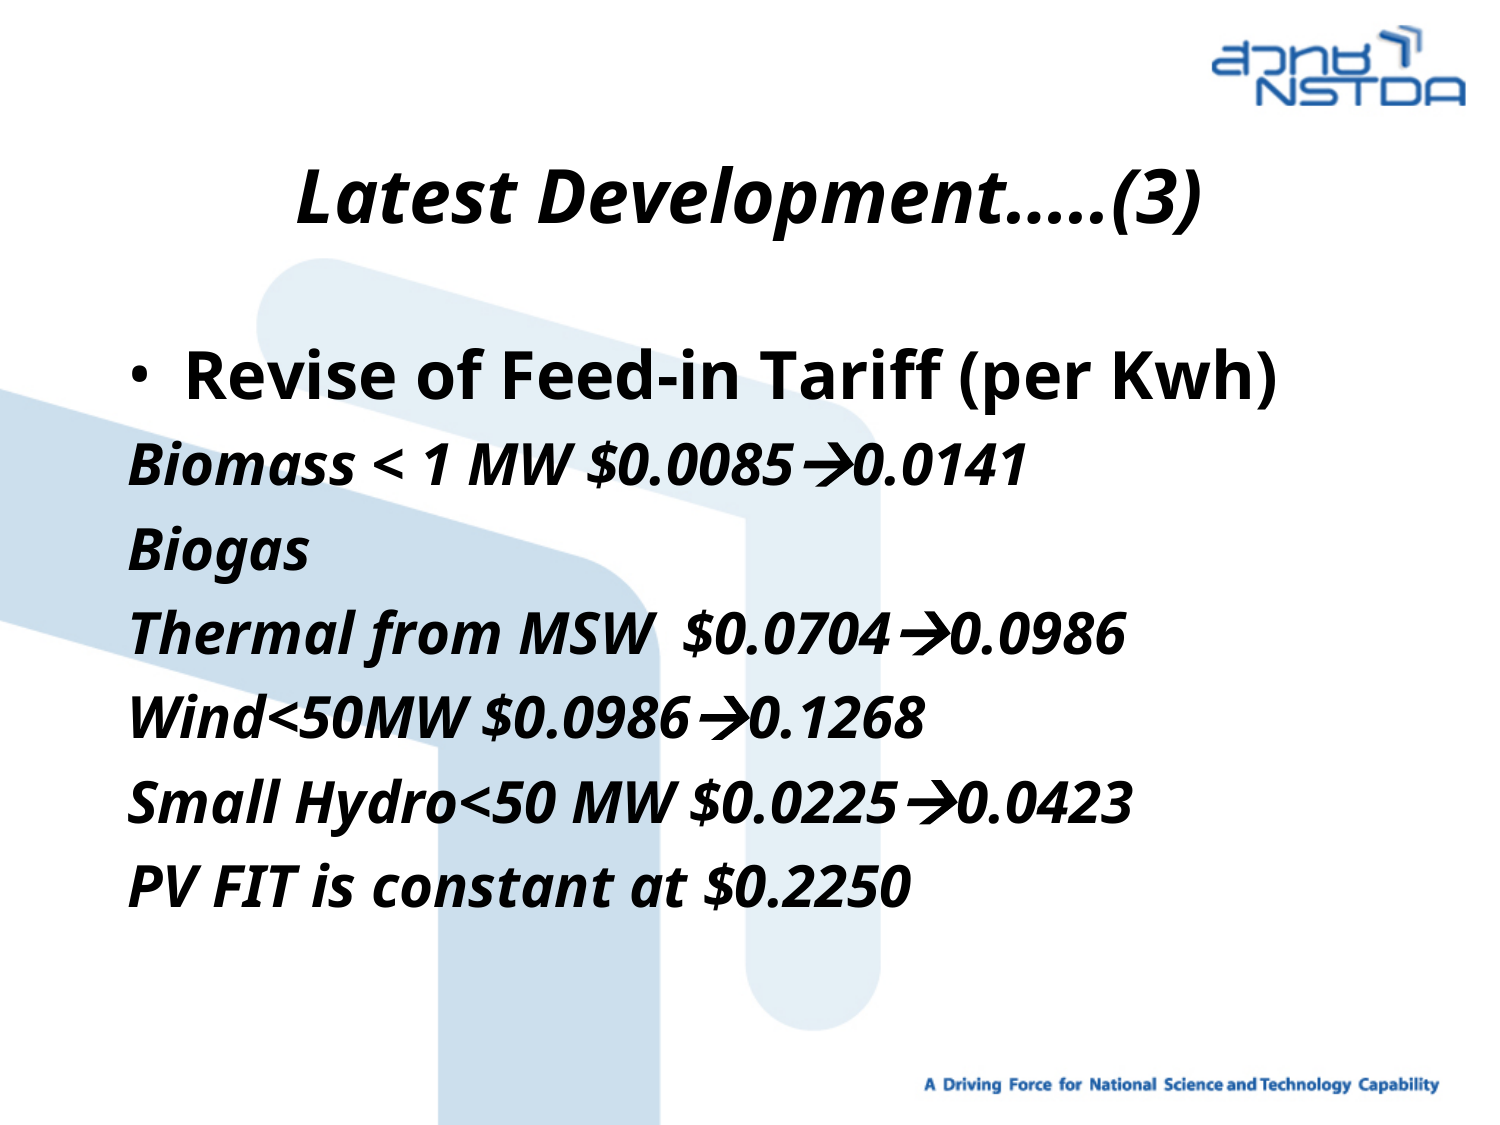

# Latest Development…..(3)
Revise of Feed-in Tariff (per Kwh)
Biomass < 1 MW $0.00850.0141
Biogas
Thermal from MSW $0.07040.0986
Wind<50MW $0.09860.1268
Small Hydro<50 MW $0.02250.0423
PV FIT is constant at $0.2250